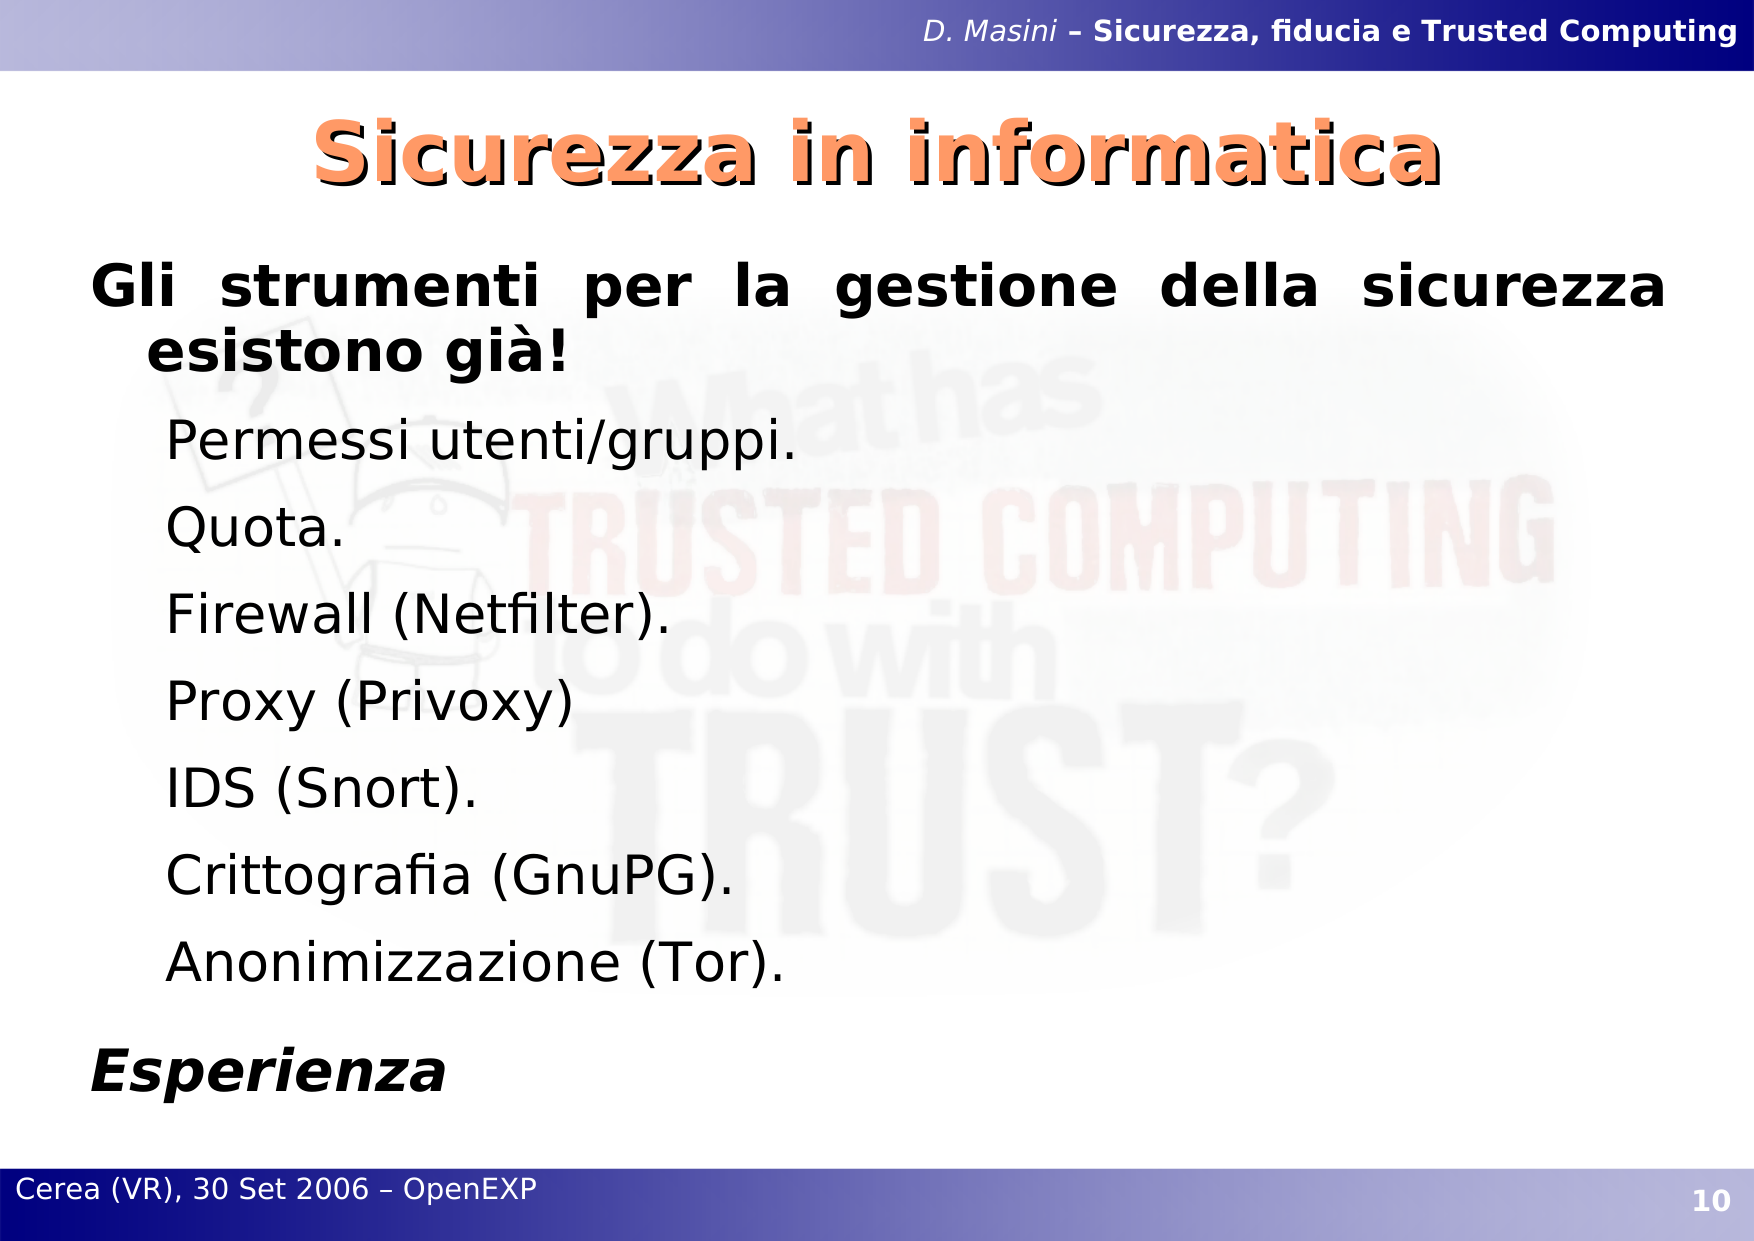

D. Masini – Sicurezza, fiducia e Trusted Computing
# Sicurezza in informatica
Gli strumenti per la gestione della sicurezza esistono già!
Permessi utenti/gruppi.
Quota.
Firewall (Netfilter).
Proxy (Privoxy)
IDS (Snort).
Crittografia (GnuPG).
Anonimizzazione (Tor).
Esperienza
Cerea (VR), 30 Set 2006 – OpenEXP